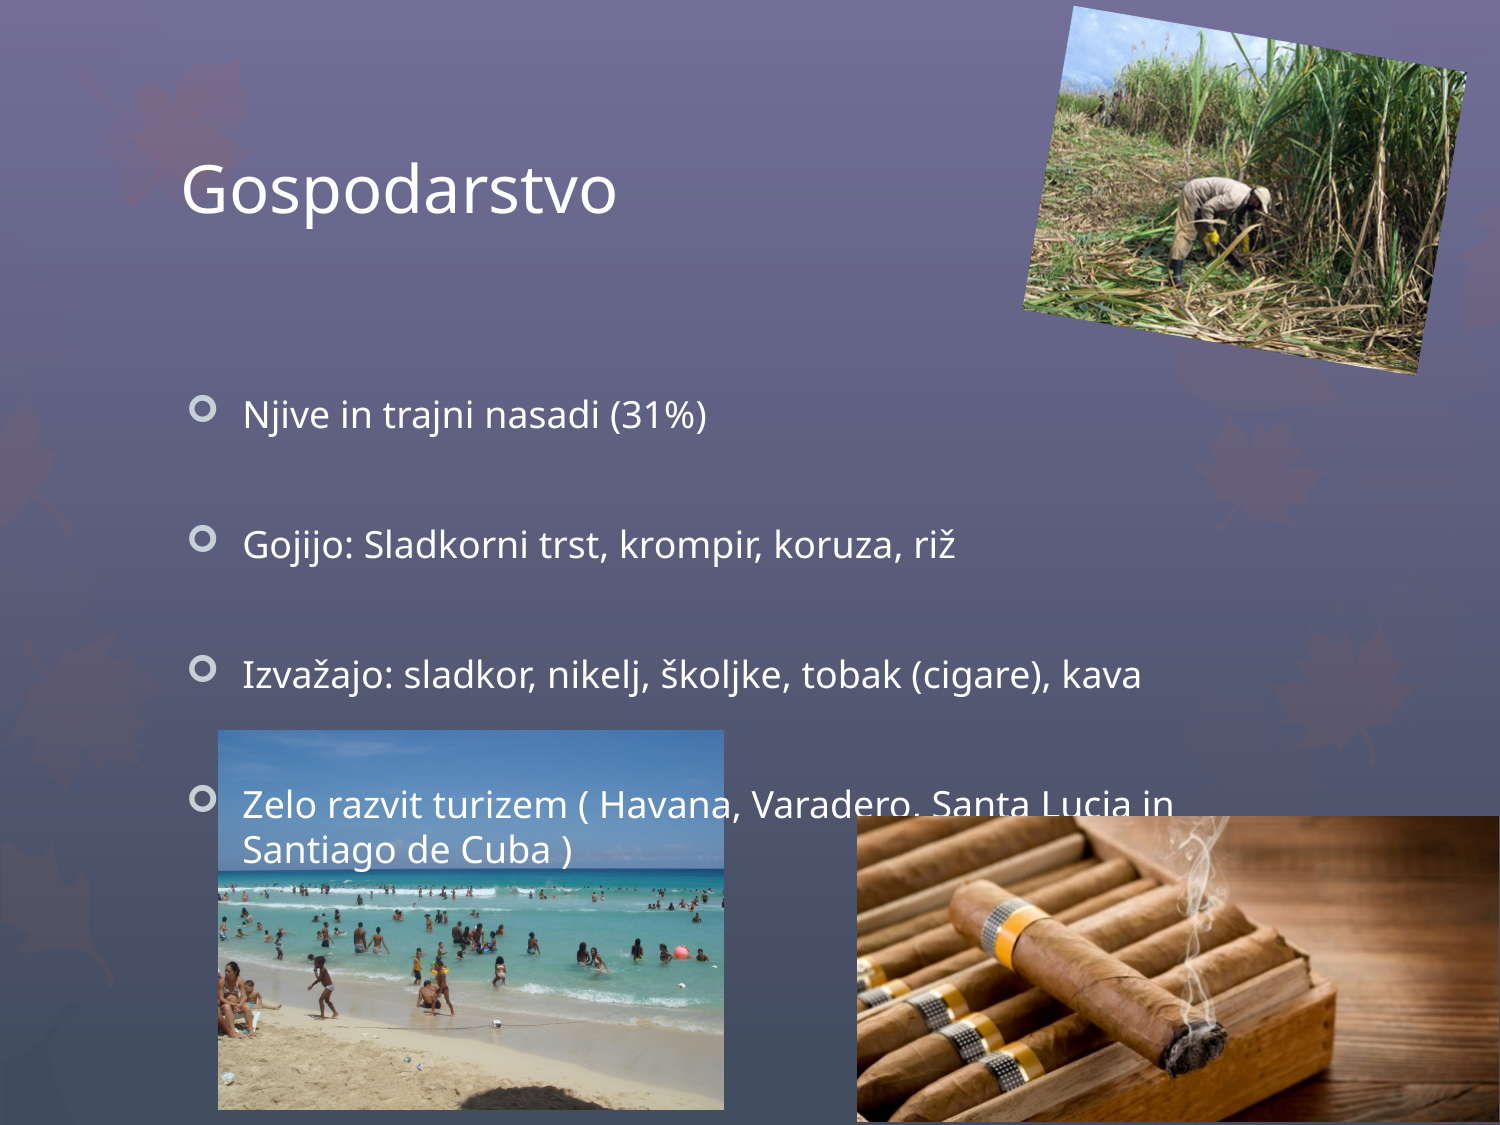

# Gospodarstvo
Njive in trajni nasadi (31%)
Gojijo: Sladkorni trst, krompir, koruza, riž
Izvažajo: sladkor, nikelj, školjke, tobak (cigare), kava
Zelo razvit turizem ( Havana, Varadero, Santa Lucia in Santiago de Cuba )